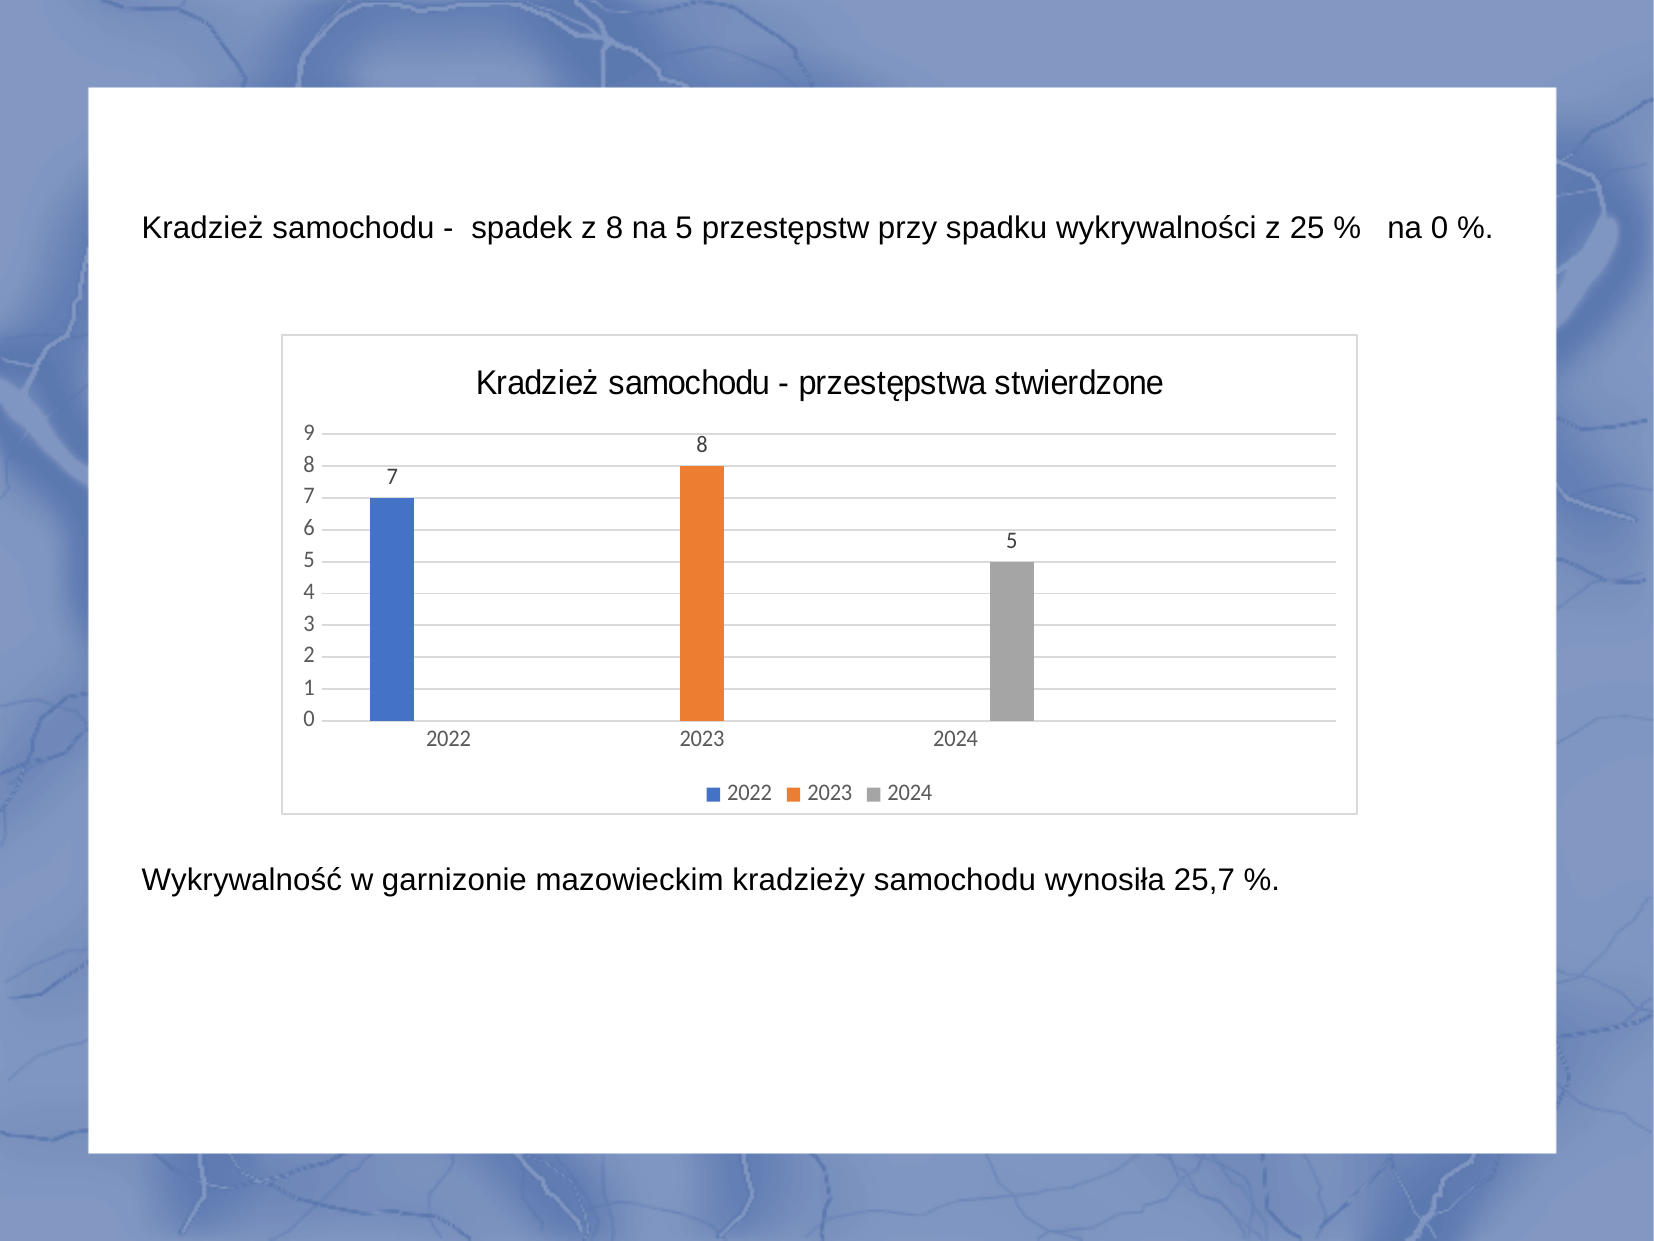

# Kradzież samochodu - spadek z 8 na 5 przestępstw przy spadku wykrywalności z 25 % na 0 %.
Wykrywalność w garnizonie mazowieckim kradzieży samochodu wynosiła 25,7 %.
### Chart: Kradzież samochodu - przestępstwa stwierdzone
| Category | 2022 | 2023 | 2024 |
|---|---|---|---|
| 2022 | 7.0 | None | None |
| 2023 | None | 8.0 | None |
| 2024 | None | None | 5.0 |
| None | None | None | None |